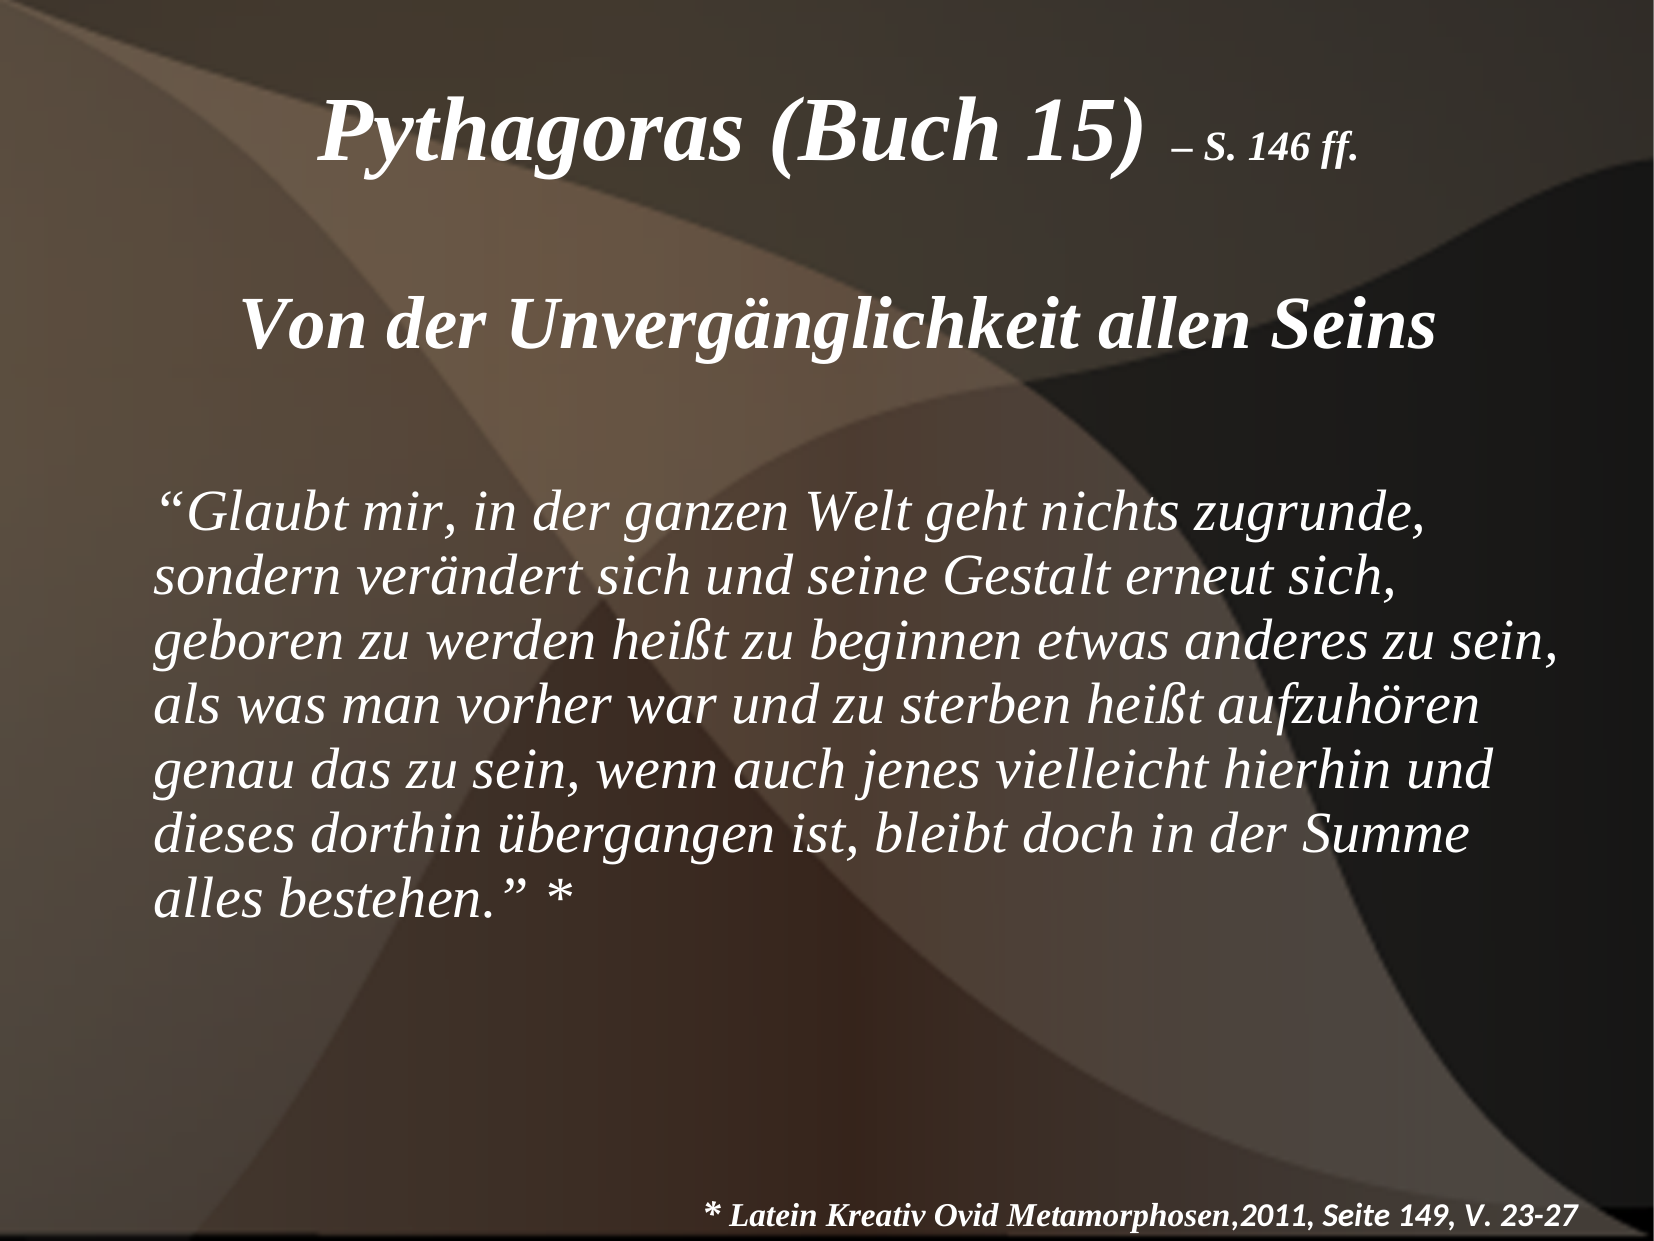

Pythagoras (Buch 15) – S. 146 ff.
Von der Unvergänglichkeit allen Seins
# “Glaubt mir, in der ganzen Welt geht nichts zugrunde, sondern verändert sich und seine Gestalt erneut sich, geboren zu werden heißt zu beginnen etwas anderes zu sein, als was man vorher war und zu sterben heißt aufzuhören genau das zu sein, wenn auch jenes vielleicht hierhin und dieses dorthin übergangen ist, bleibt doch in der Summe alles bestehen.” *
* Latein Kreativ Ovid Metamorphosen,2011, Seite 149, V. 23-27